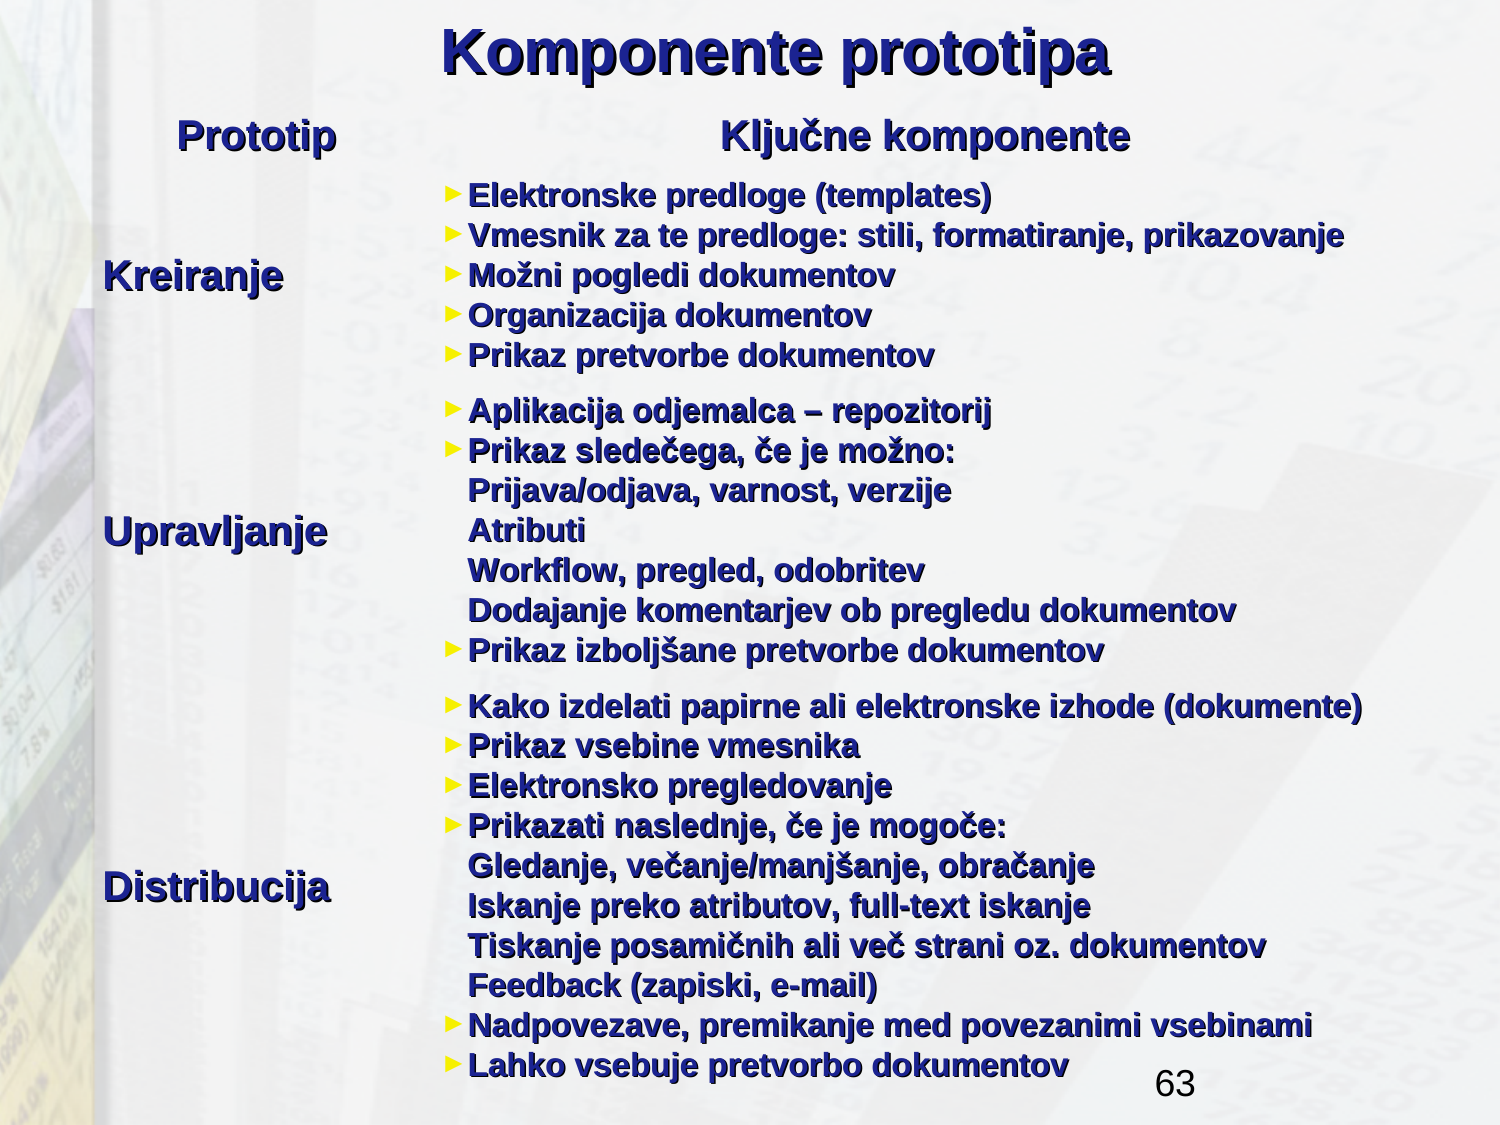

# Komponente prototipa
| Prototip | Ključne komponente |
| --- | --- |
| Kreiranje | Elektronske predloge (templates) Vmesnik za te predloge: stili, formatiranje, prikazovanje Možni pogledi dokumentov Organizacija dokumentov Prikaz pretvorbe dokumentov |
| Upravljanje | Aplikacija odjemalca – repozitorij Prikaz sledečega, če je možno: Prijava/odjava, varnost, verzije Atributi Workflow, pregled, odobritev Dodajanje komentarjev ob pregledu dokumentov Prikaz izboljšane pretvorbe dokumentov |
| Distribucija | Kako izdelati papirne ali elektronske izhode (dokumente) Prikaz vsebine vmesnika Elektronsko pregledovanje Prikazati naslednje, če je mogoče: Gledanje, večanje/manjšanje, obračanje Iskanje preko atributov, full-text iskanje Tiskanje posamičnih ali več strani oz. dokumentov Feedback (zapiski, e-mail) Nadpovezave, premikanje med povezanimi vsebinami Lahko vsebuje pretvorbo dokumentov |
63